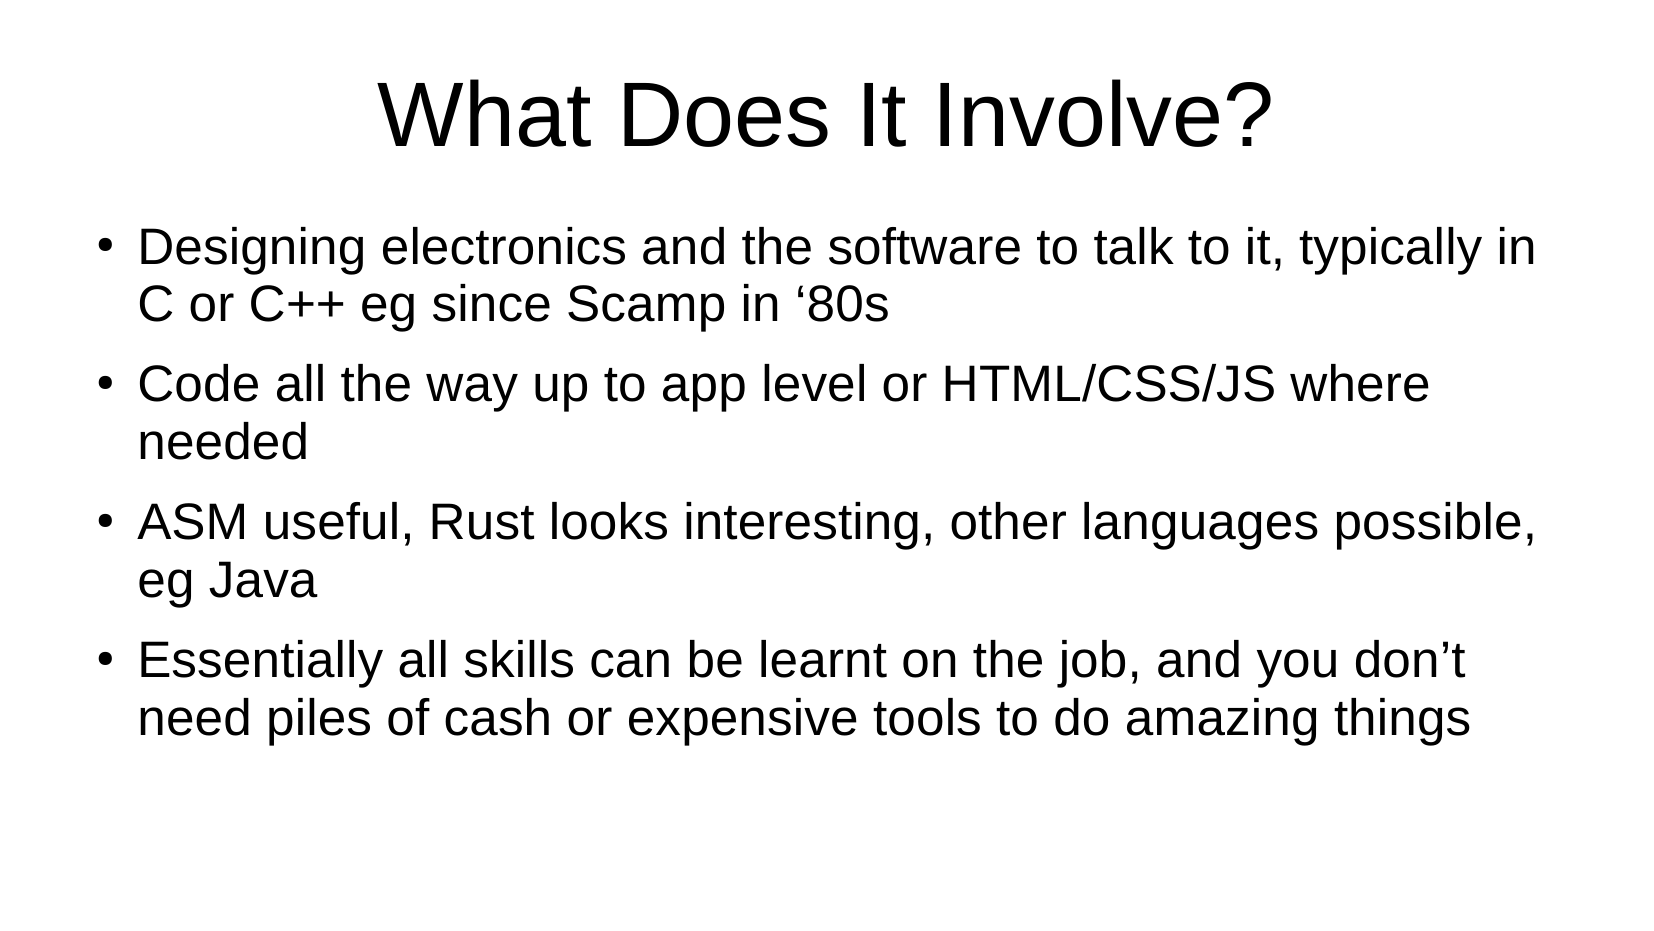

# What Does It Involve?
Designing electronics and the software to talk to it, typically in C or C++ eg since Scamp in ‘80s
Code all the way up to app level or HTML/CSS/JS where needed
ASM useful, Rust looks interesting, other languages possible, eg Java
Essentially all skills can be learnt on the job, and you don’t need piles of cash or expensive tools to do amazing things